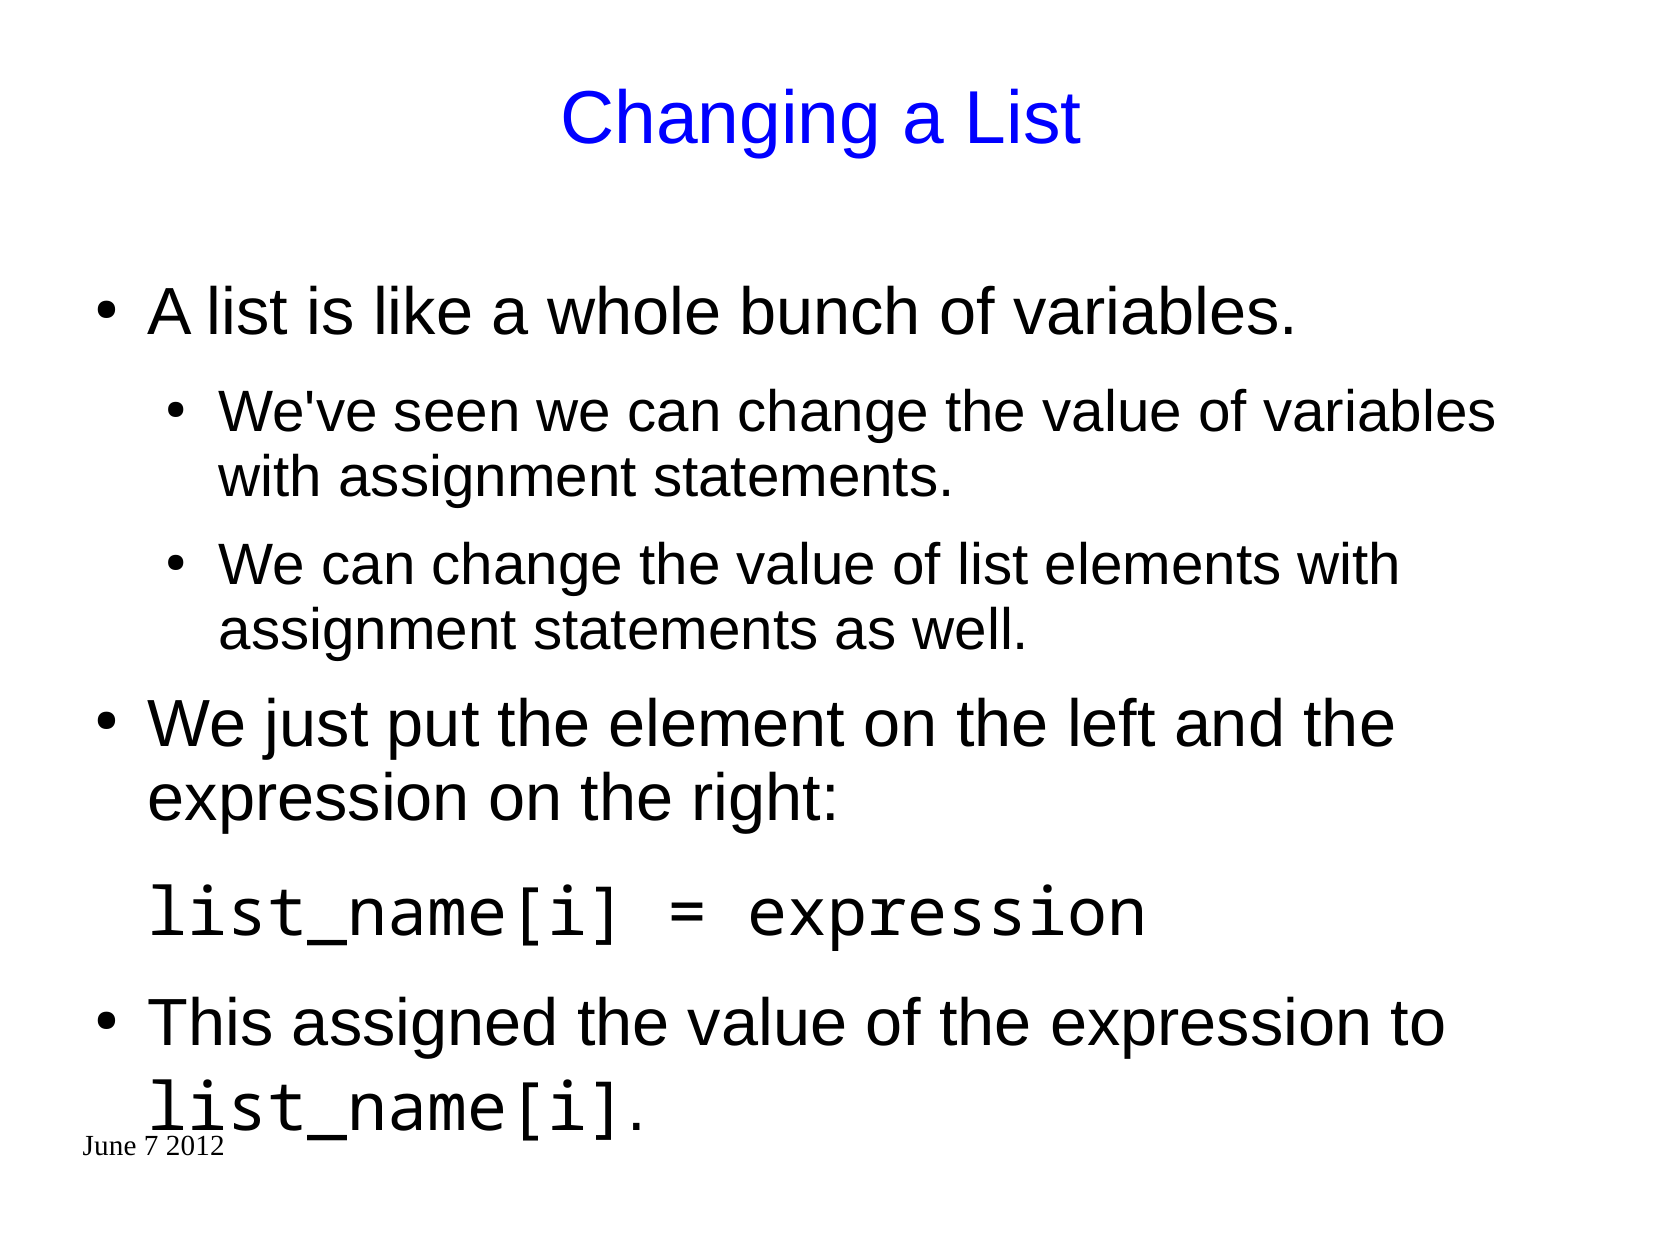

# Changing a List
A list is like a whole bunch of variables.
We've seen we can change the value of variables with assignment statements.
We can change the value of list elements with assignment statements as well.
We just put the element on the left and the expression on the right:
list_name[i] = expression
This assigned the value of the expression to list_name[i].
June 7 2012